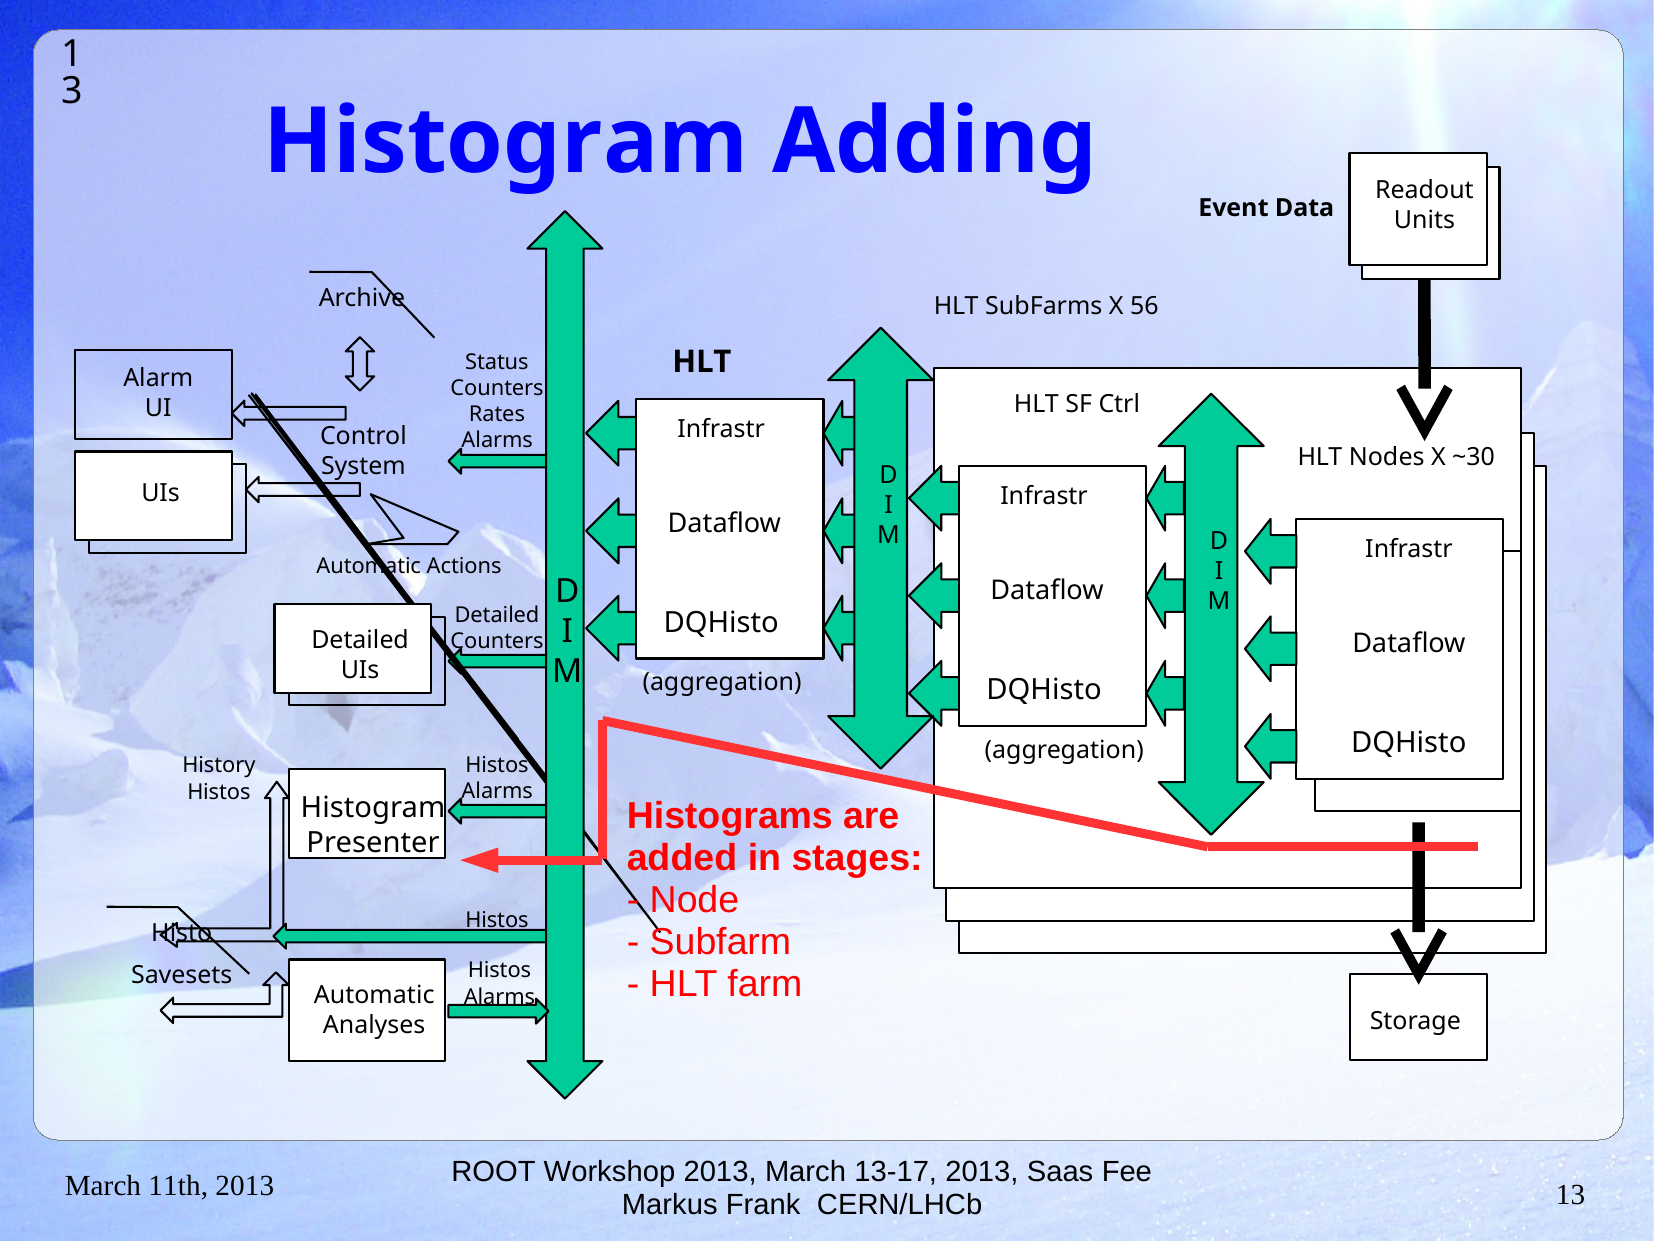

# Histogram Adding
Readout
Units
Event Data
Archive
HLT SubFarms X 56
D
I
M
HLT
Status
Counters
Rates
Alarms
Alarm
UI
HLT SF Ctrl
D
I
M
Infrastr
Dataflow
DQHisto
Control
System
HLT Nodes X ~30
Infrastr
Dataflow
DQHisto
UIs
UI
Infrastr
Dataflow
DQHisto
Automatic Actions
D
I
M
Detailed
Counters
Detailed
UIs
UI
(aggregation)
(aggregation)
Histos
Alarms
History
Histos
Histogram
Presenter
Histograms are
added in stages:
- Node
- Subfarm
- HLT farm
UI
Histos
Histo
Savesets
Histos
Alarms
Automatic
Analyses
UI
Storage
March 11th, 2013
13